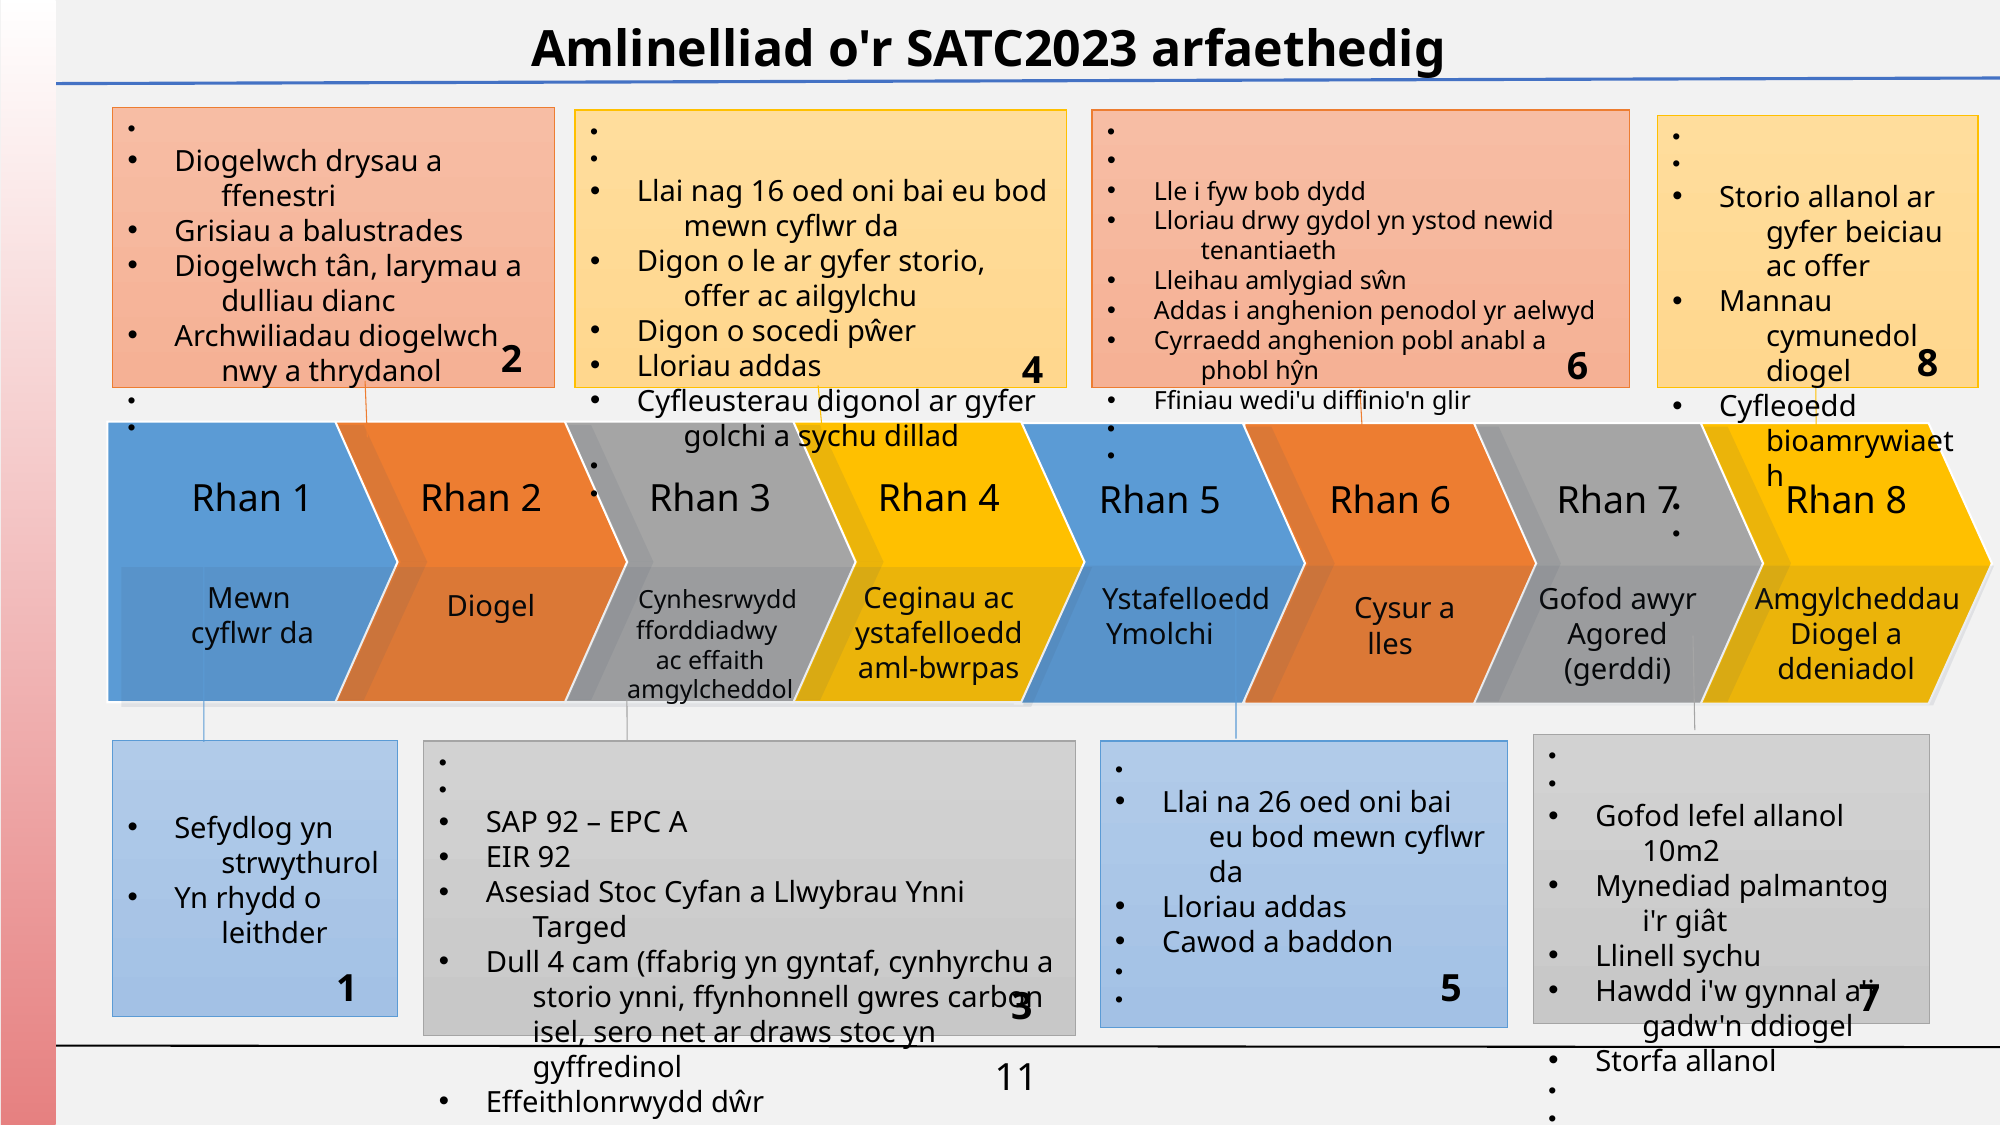

Amlinelliad o'r SATC2023 arfaethedig
Diogelwch drysau a ffenestri
Grisiau a balustrades
Diogelwch tân, larymau a dulliau dianc
Archwiliadau diogelwch nwy a thrydanol
Llai nag 16 oed oni bai eu bod mewn cyflwr da
Digon o le ar gyfer storio, offer ac ailgylchu
Digon o socedi pŵer
Lloriau addas
Cyfleusterau digonol ar gyfer golchi a sychu dillad
Lle i fyw bob dydd
Lloriau drwy gydol yn ystod newid tenantiaeth
Lleihau amlygiad sŵn
Addas i anghenion penodol yr aelwyd
Cyrraedd anghenion pobl anabl a phobl hŷn
Ffiniau wedi'u diffinio'n glir
Storio allanol ar gyfer beiciau ac offer
Mannau cymunedol diogel
Cyfleoedd bioamrywiaeth
2
8
6
4
Rhan 1
Mewn
cyflwr da
Rhan 2
 Diogel
Rhan 3
 Cynhesrwydd fforddiadwy
ac effaith amgylcheddol
Rhan 4
 Ceginau ac
ystafelloedd
aml-bwrpas
Rhan 5
 Ystafelloedd
Ymolchi
Rhan 6
 Cysur a
lles
Rhan 7
Gofod awyr
Agored
(gerddi)
Rhan 8
 Amgylcheddau
Diogel a
ddeniadol
Gofod lefel allanol 10m2
Mynediad palmantog i'r giât
Llinell sychu
Hawdd i'w gynnal a'i gadw'n ddiogel
Storfa allanol
Sefydlog yn strwythurol
Yn rhydd o leithder
SAP 92 – EPC A
EIR 92
Asesiad Stoc Cyfan a Llwybrau Ynni Targed
Dull 4 cam (ffabrig yn gyntaf, cynhyrchu a storio ynni, ffynhonnell gwres carbon isel, sero net ar draws stoc yn gyffredinol
Effeithlonrwydd dŵr
Llai na 26 oed oni bai eu bod mewn cyflwr da
Lloriau addas
Cawod a baddon
1
5
7
3